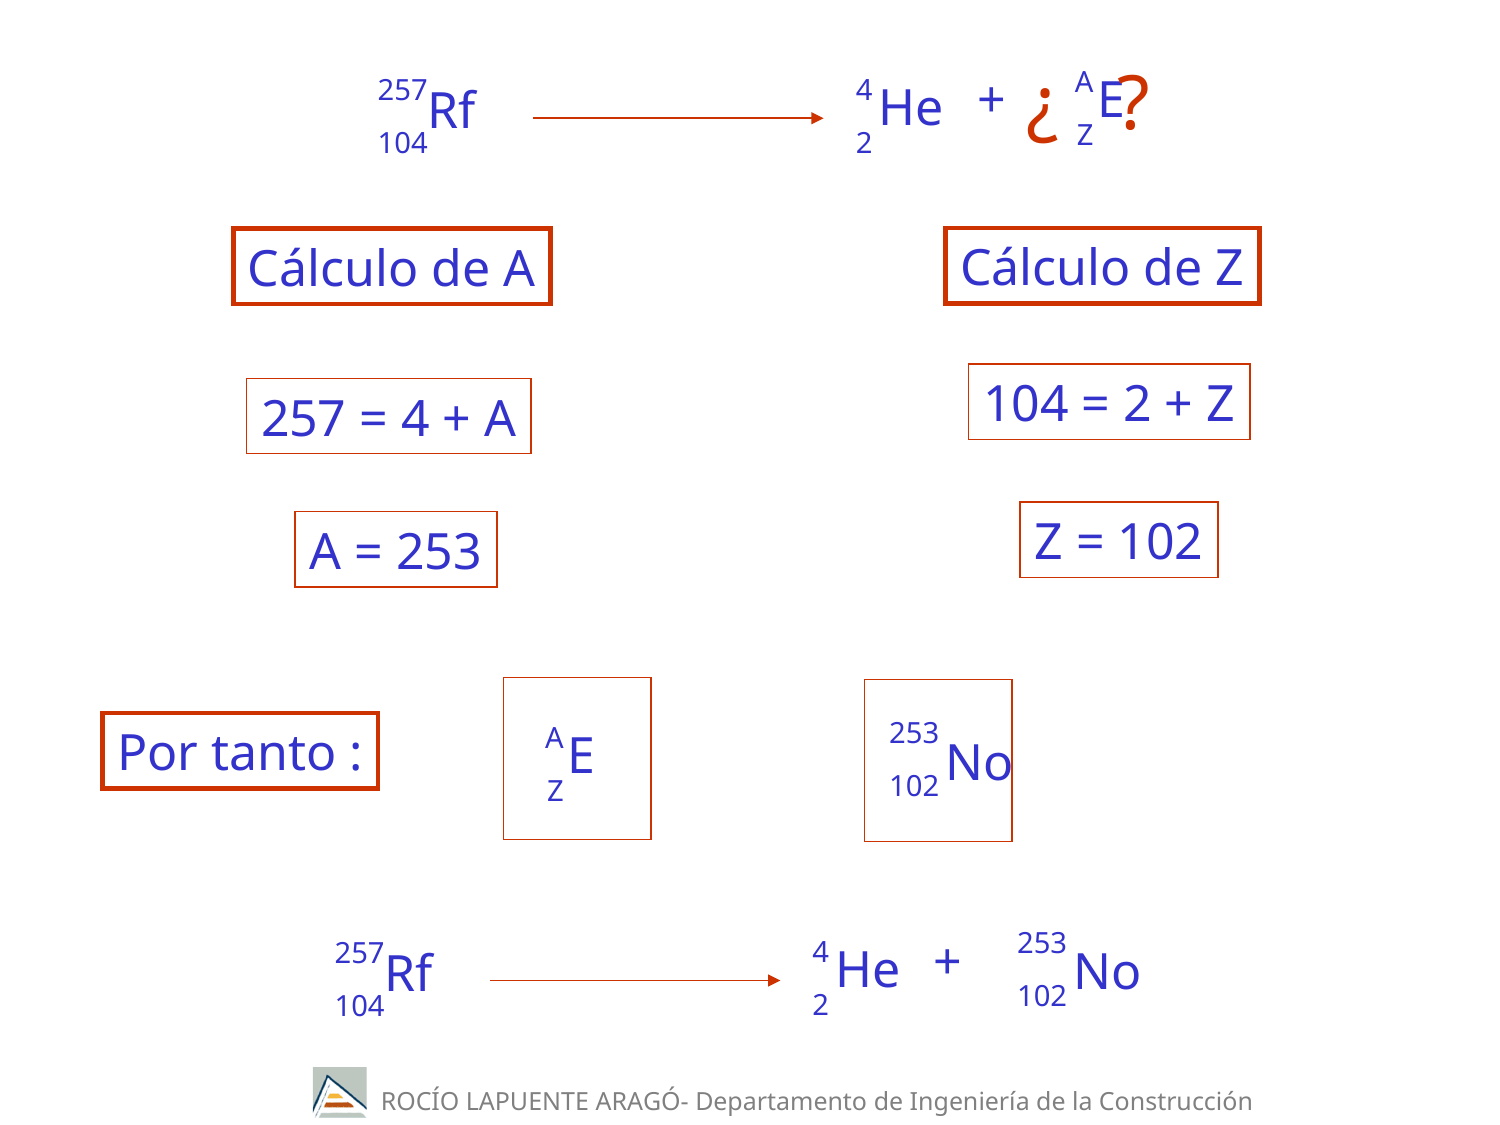

¿ ?
A
Z
+
E
4
2
257
104
He
Rf
Cálculo de Z
Cálculo de A
104 = 2 + Z
257 = 4 + A
Z = 102
A = 253
253
102
A
Z
Por tanto :
E
No
253
102
+
4
2
257
104
He
No
Rf